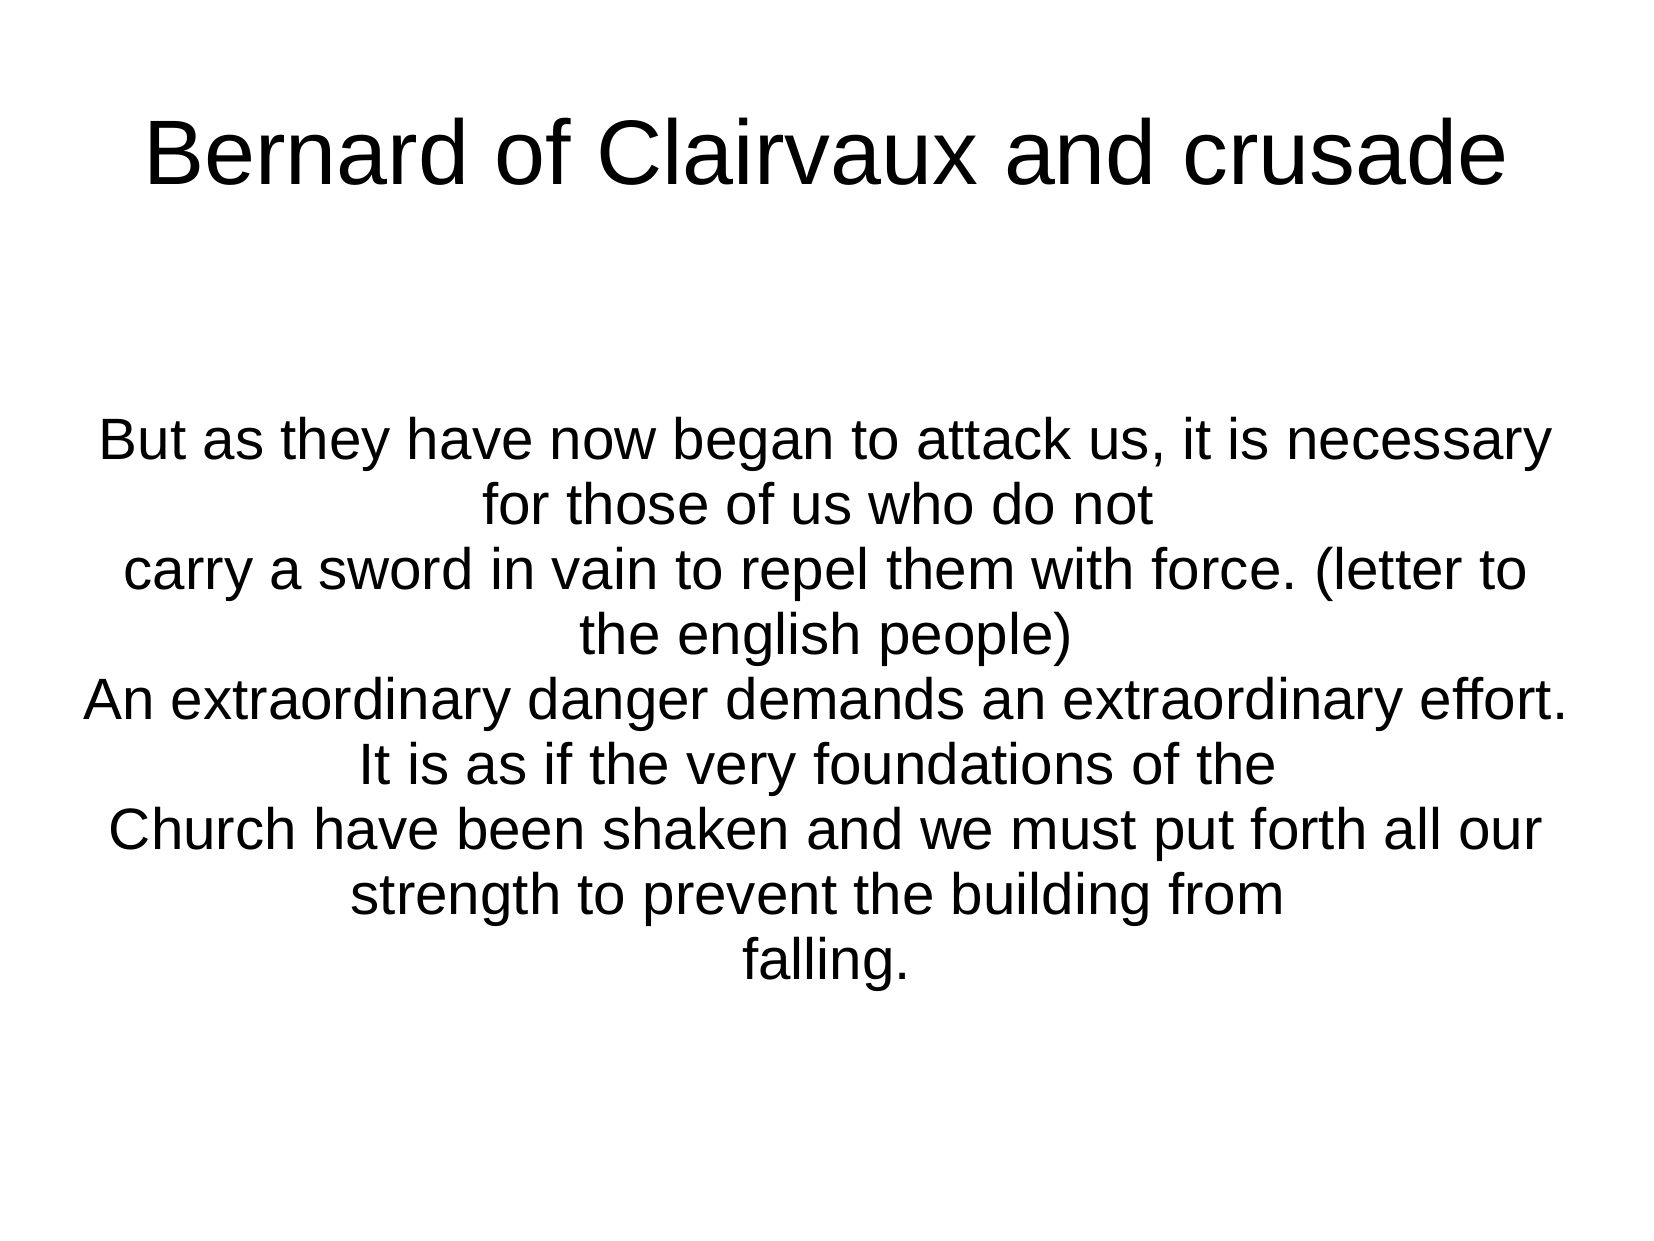

# Bernard of Clairvaux and crusade
But as they have now began to attack us, it is necessary for those of us who do not
carry a sword in vain to repel them with force. (letter to the english people)
An extraordinary danger demands an extraordinary effort. It is as if the very foundations of the
Church have been shaken and we must put forth all our strength to prevent the building from
falling.